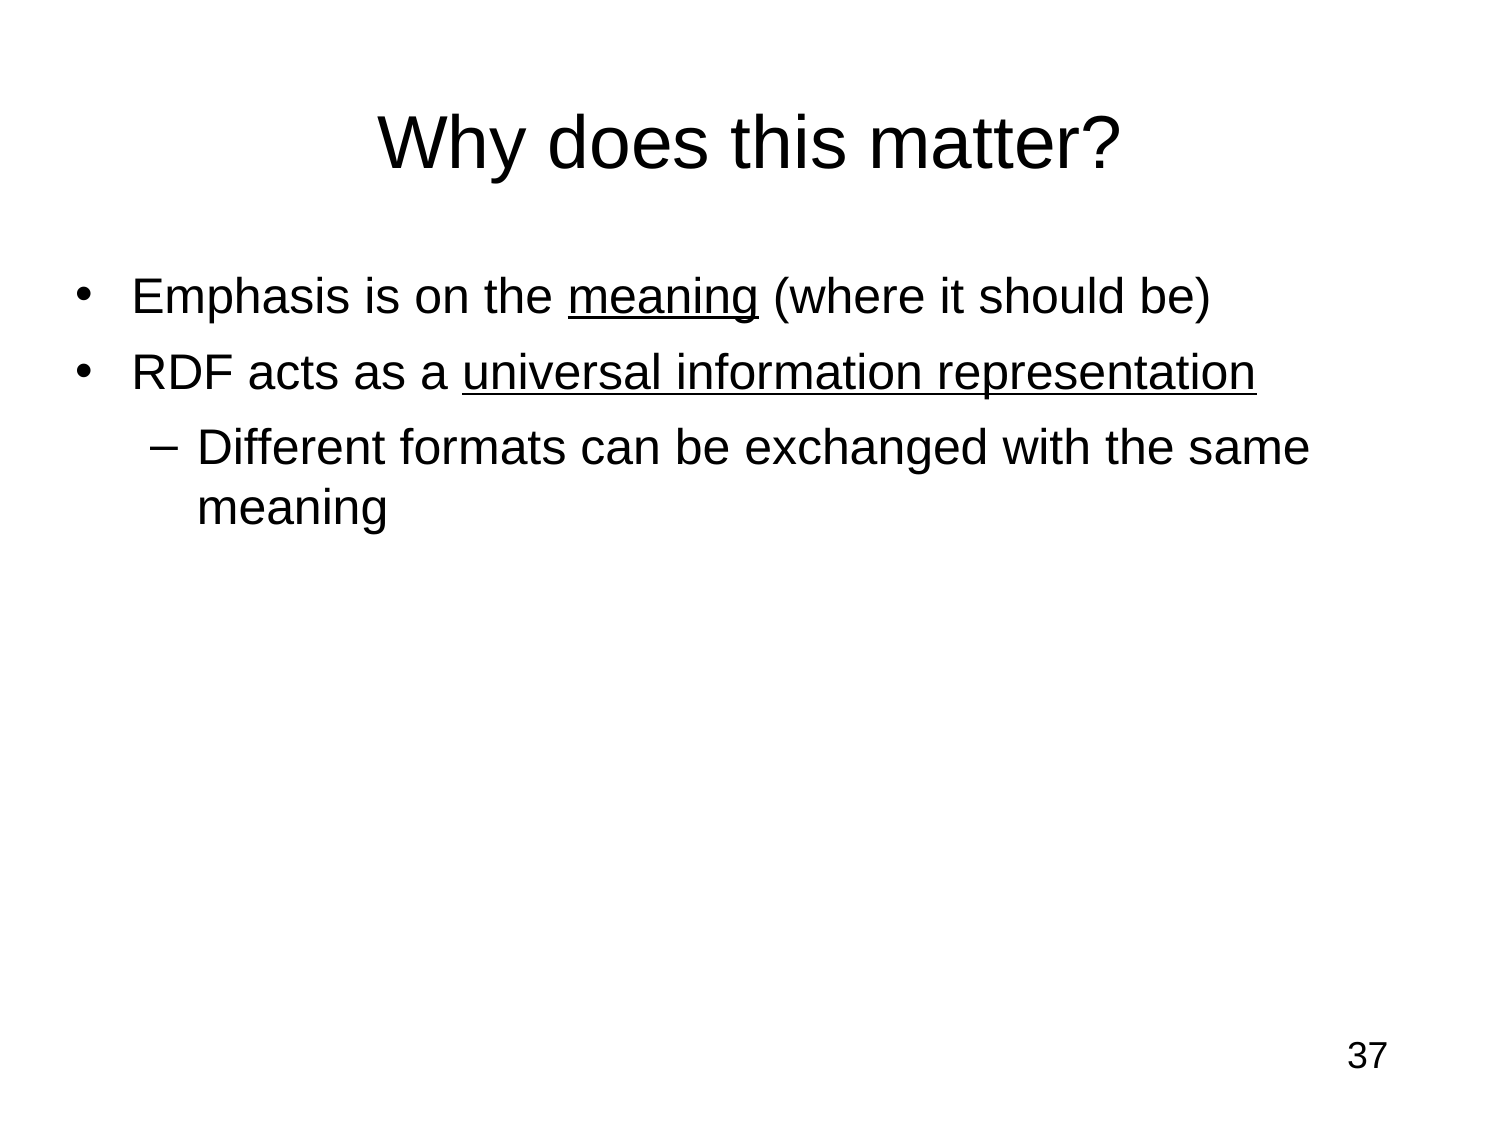

# Why does this matter?
Emphasis is on the meaning (where it should be)
RDF acts as a universal information representation
Different formats can be exchanged with the same meaning
37